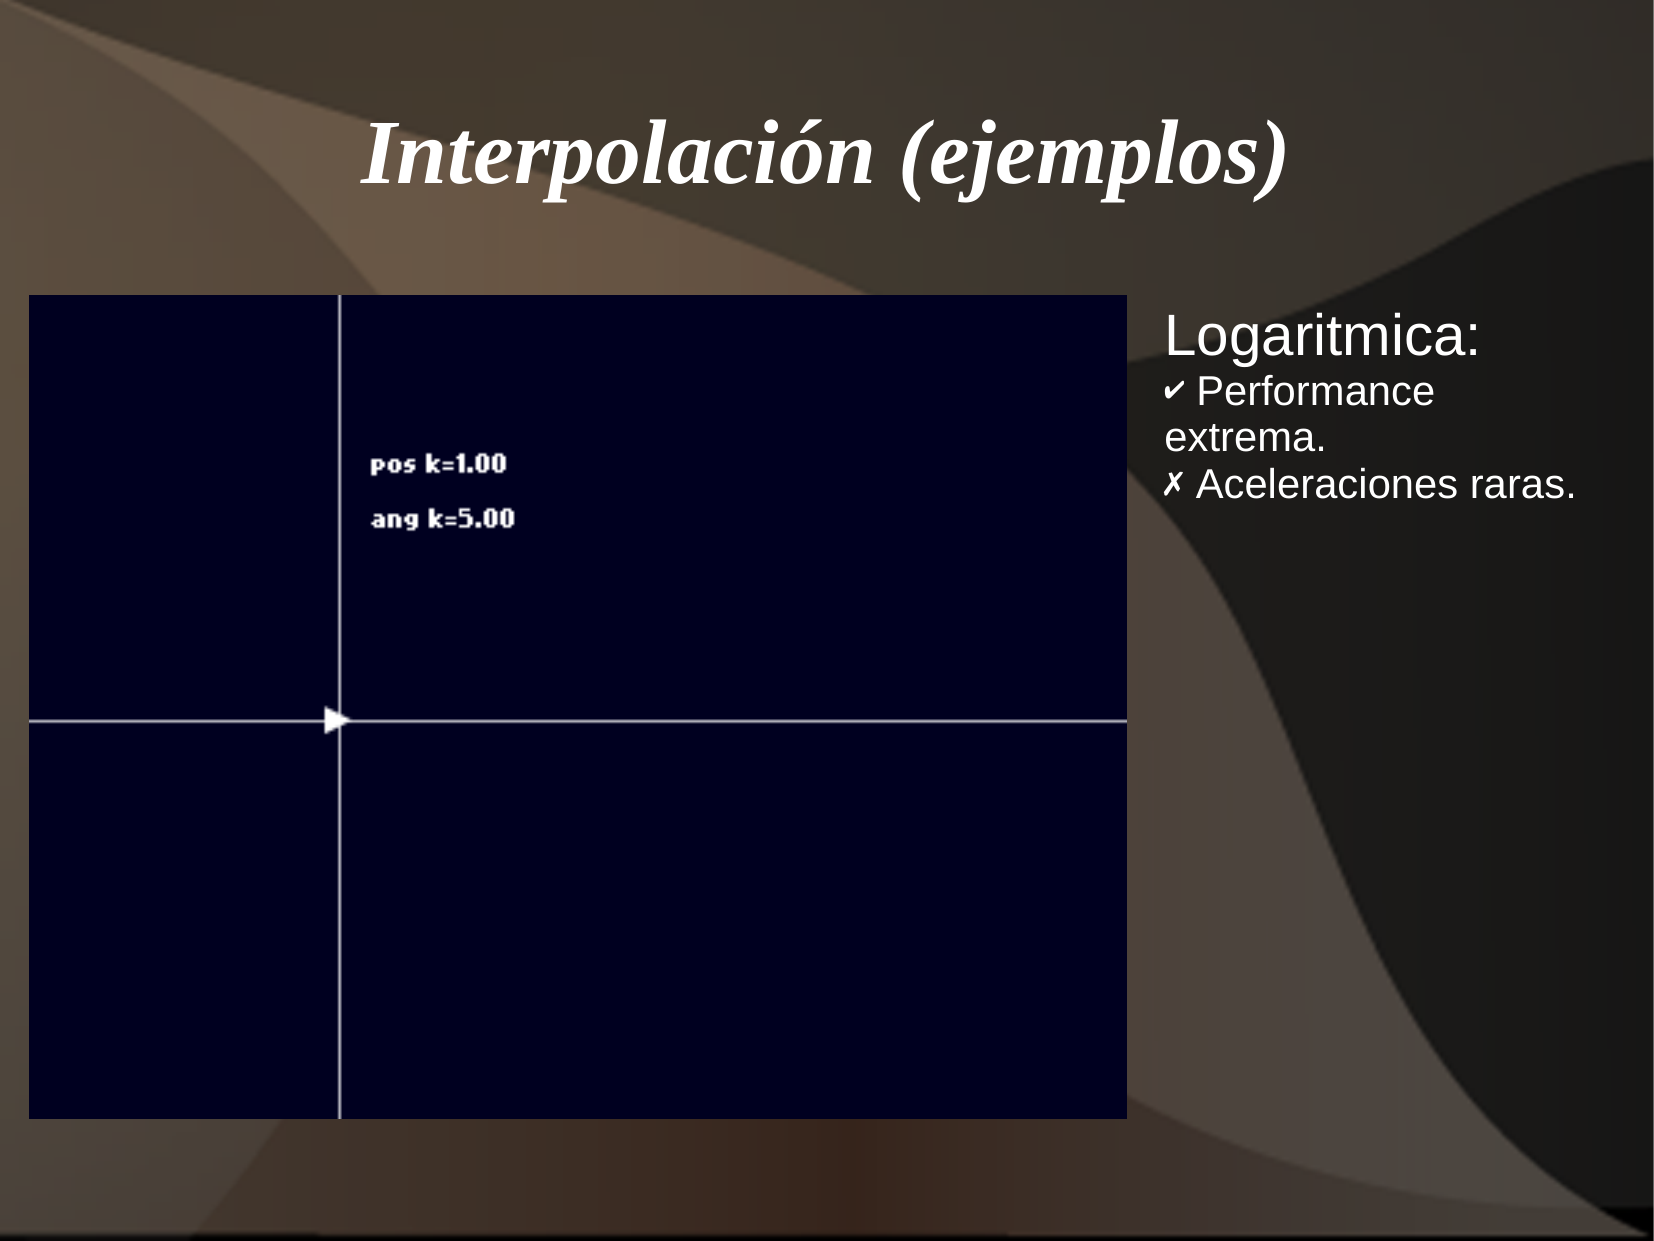

# Interpolación (ejemplos)
Logaritmica:
 Performance extrema.
 Aceleraciones raras.